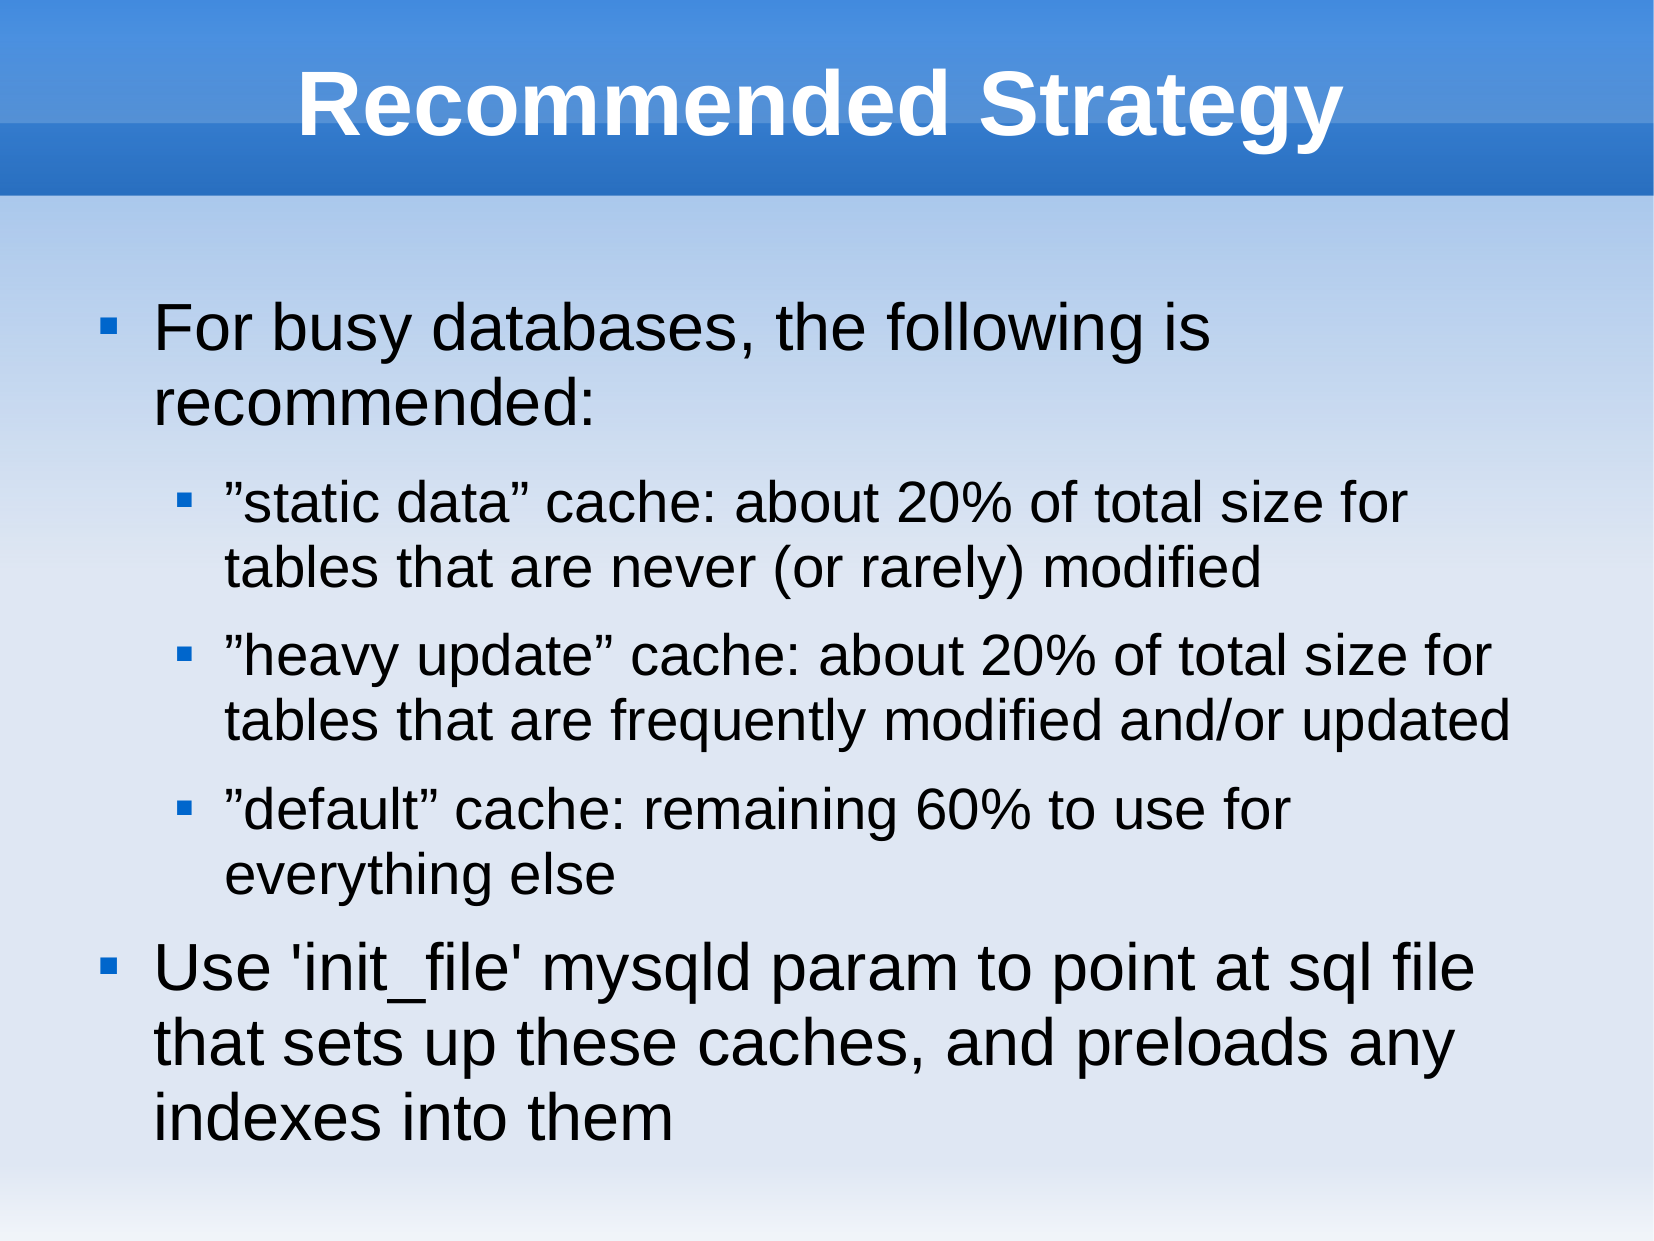

# Recommended Strategy
For busy databases, the following is recommended:
”static data” cache: about 20% of total size for tables that are never (or rarely) modified
”heavy update” cache: about 20% of total size for tables that are frequently modified and/or updated
”default” cache: remaining 60% to use for everything else
Use 'init_file' mysqld param to point at sql file that sets up these caches, and preloads any indexes into them